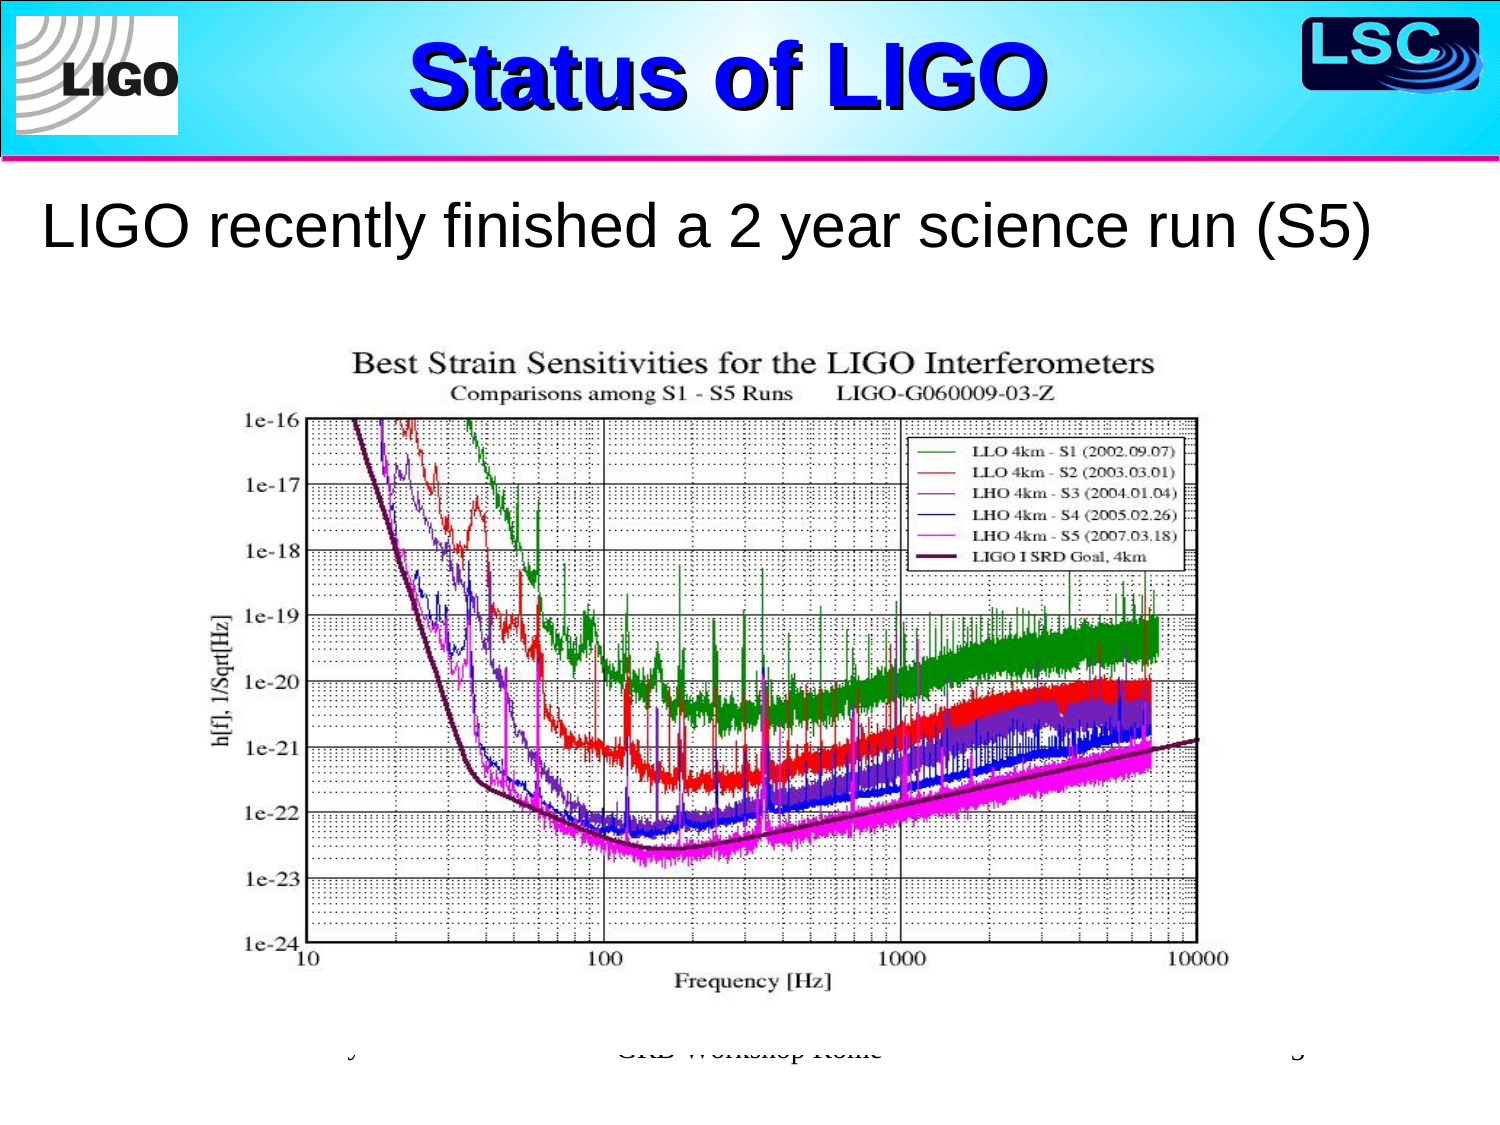

# Status of LIGO
LIGO recently finished a 2 year science run (S5)
26 February 2008
GRB Workshop Rome
5